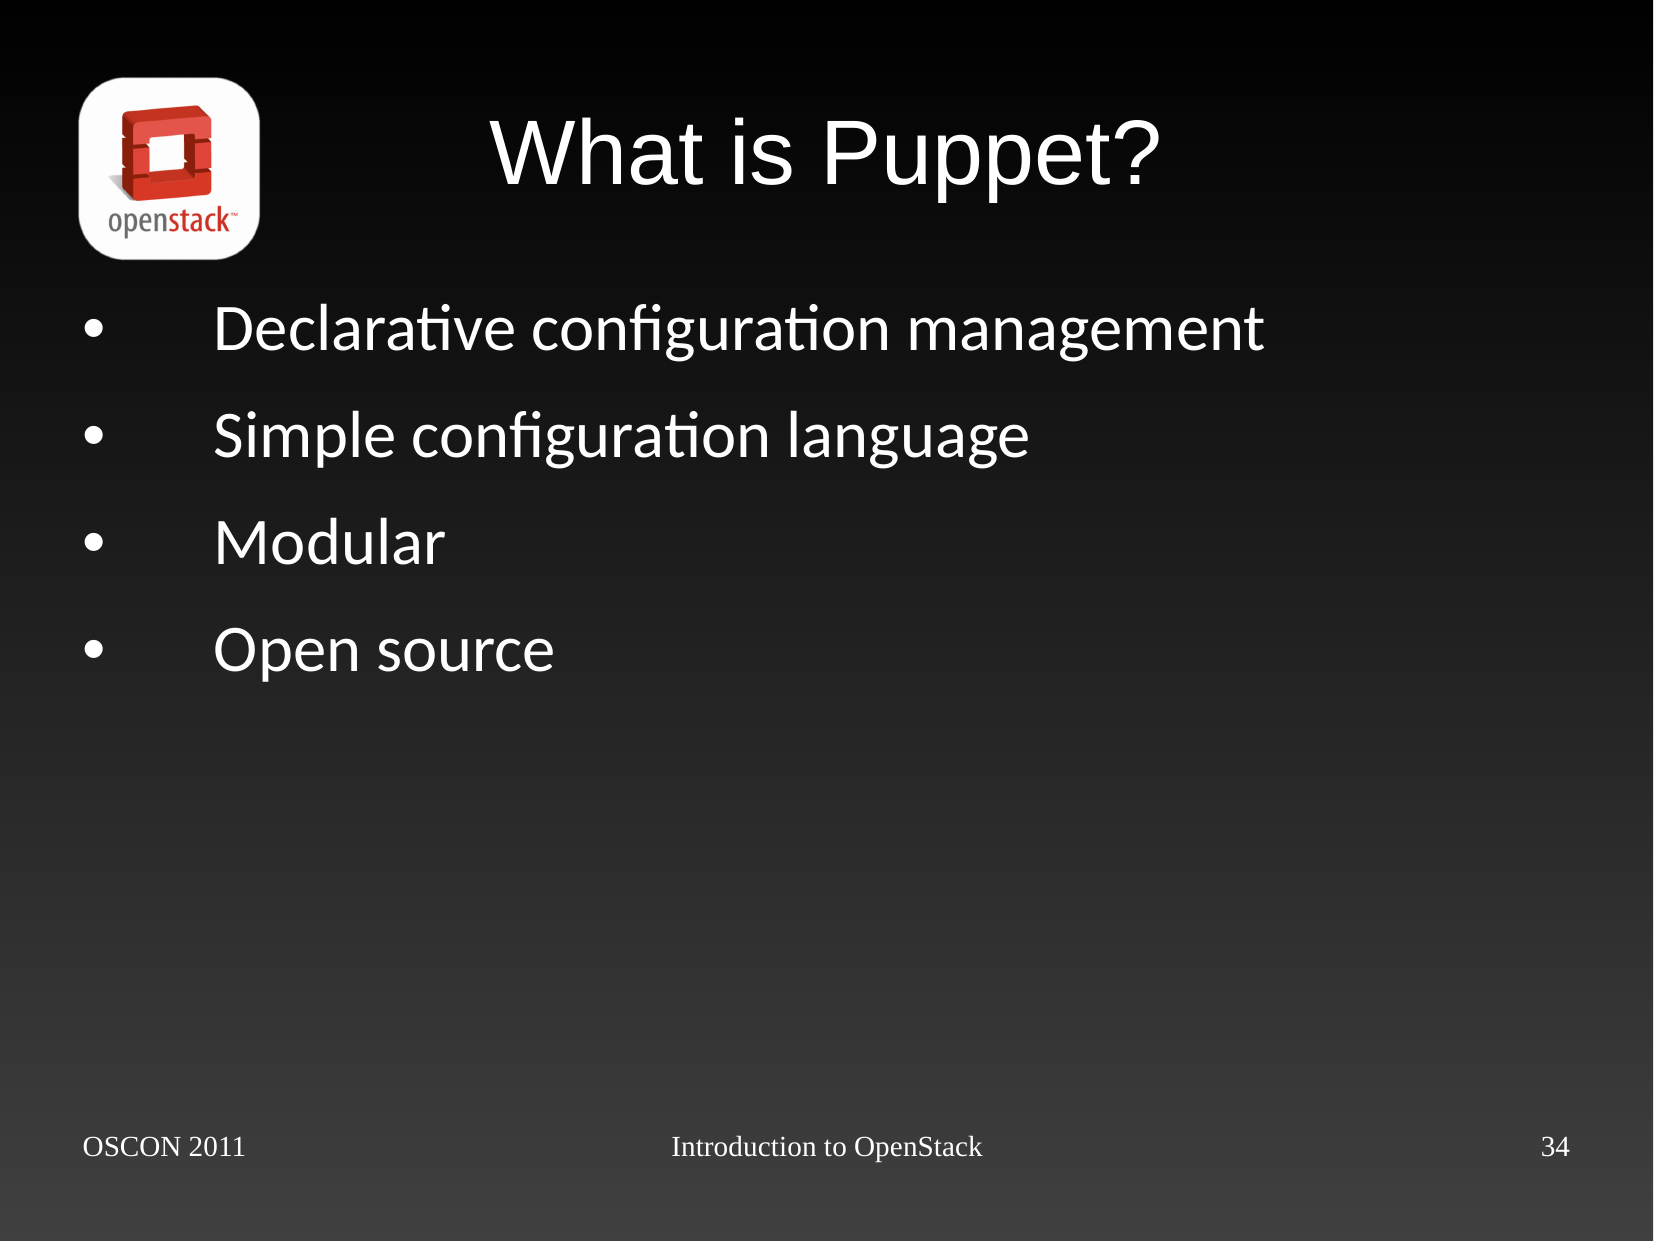

# What is Puppet?
•	Declarative configuration management
•	Simple configuration language
•	Modular
•	Open source
OSCON 2011
Introduction to OpenStack
34